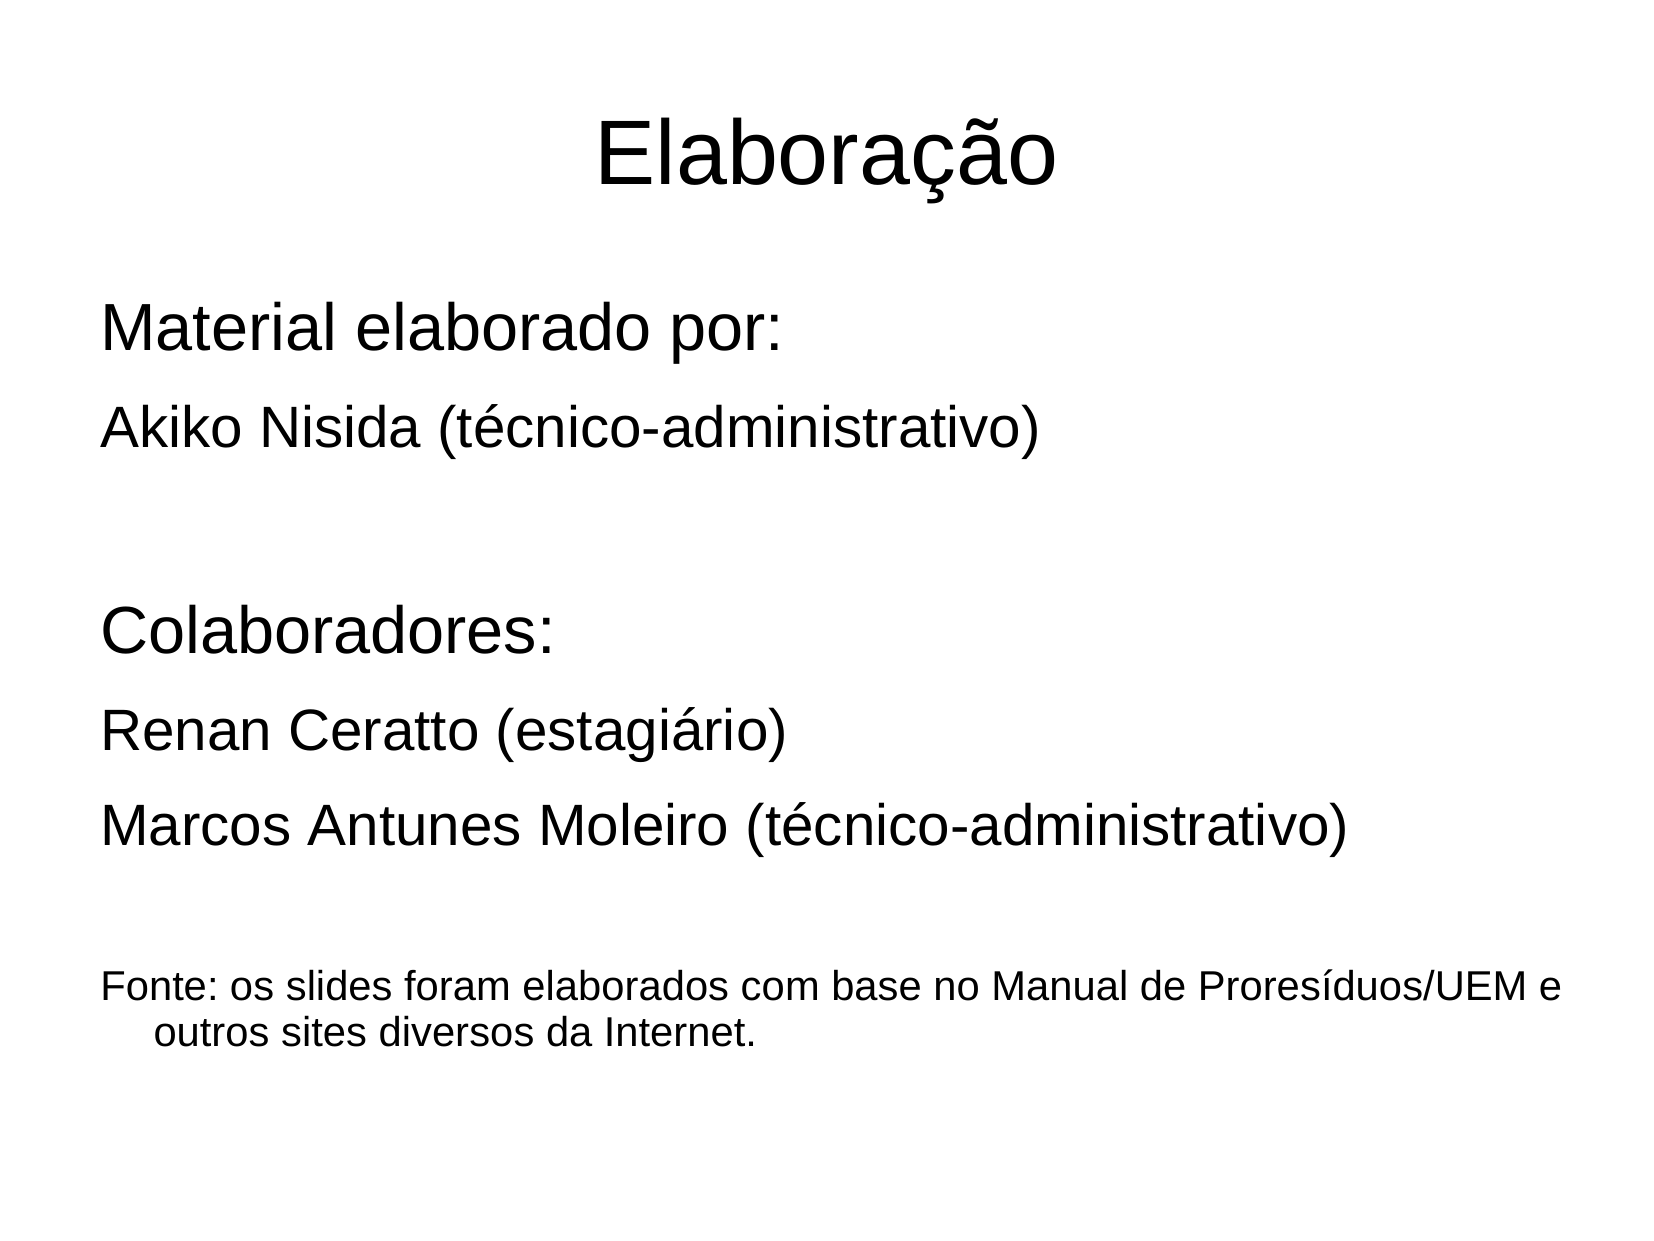

# Elaboração
Material elaborado por:
Akiko Nisida (técnico-administrativo)
Colaboradores:
Renan Ceratto (estagiário)
Marcos Antunes Moleiro (técnico-administrativo)
Fonte: os slides foram elaborados com base no Manual de Proresíduos/UEM e outros sites diversos da Internet.